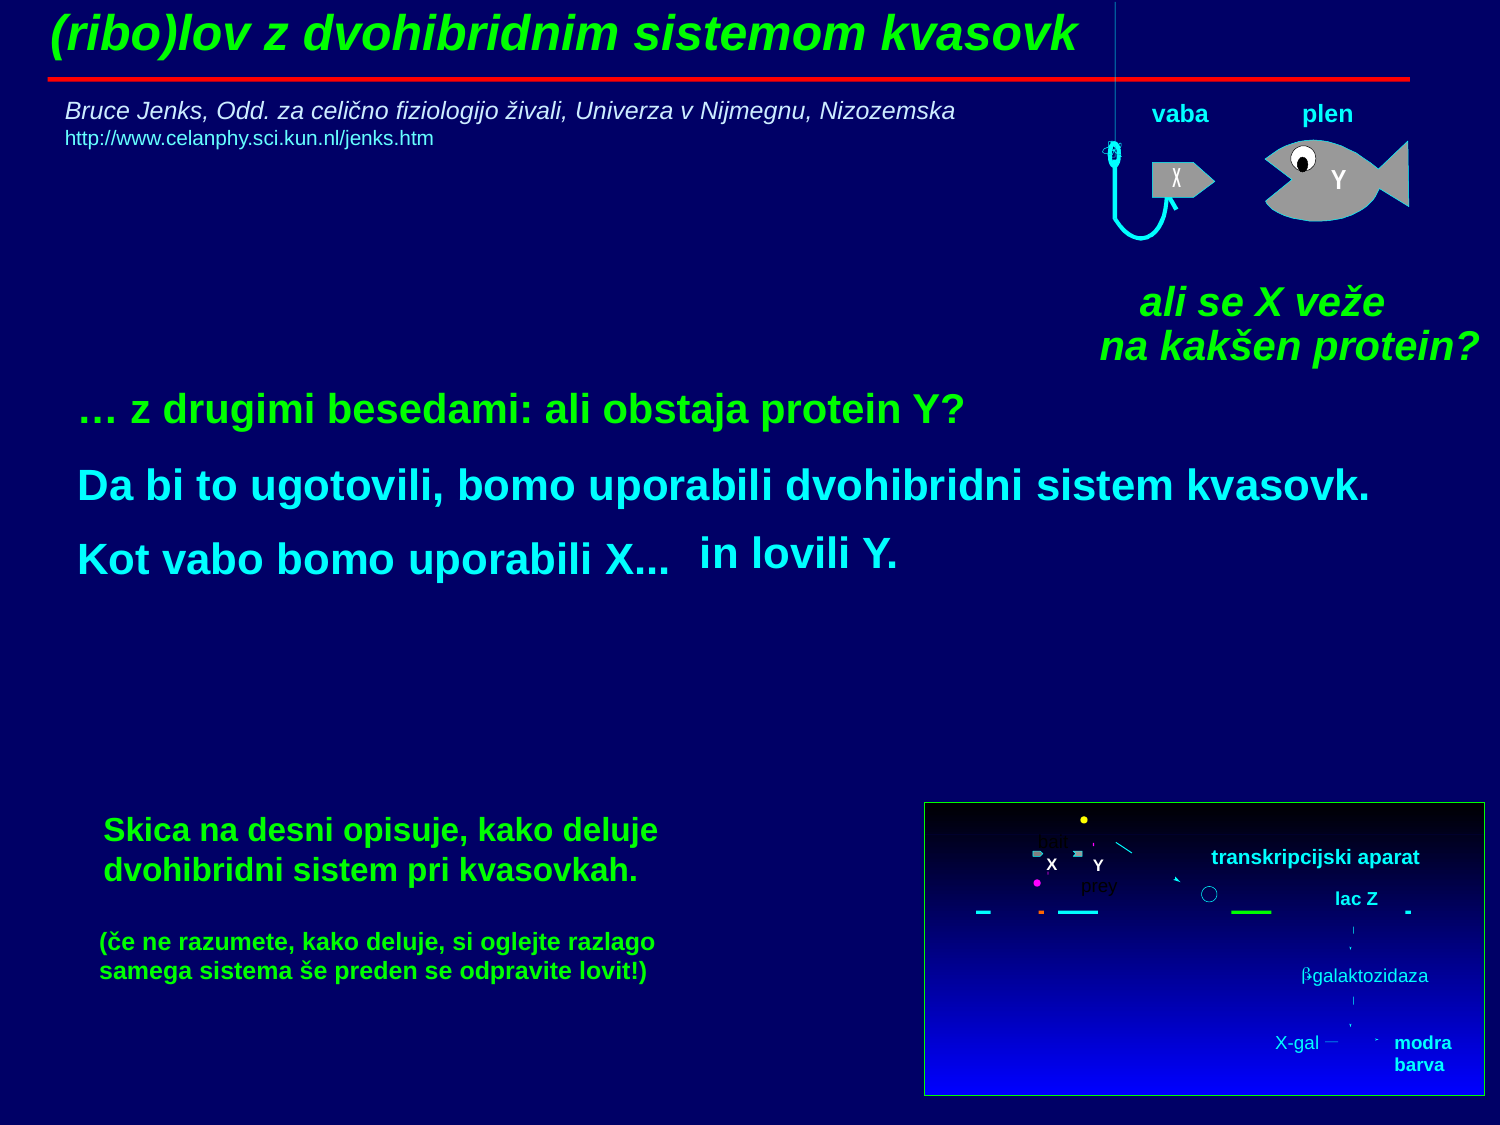

(ribo)lov z dvohibridnim sistemom kvasovk
Bruce Jenks, Odd. za celično fiziologijo živali, Univerza v Nijmegnu, Nizozemska
http://www.celanphy.sci.kun.nl/jenks.htm
vaba
plen
ali se X veže
na kakšen protein?
… z drugimi besedami: ali obstaja protein Y?
Da bi to ugotovili, bomo uporabili dvohibridni sistem kvasovk.
in lovili Y.
Kot vabo bomo uporabili X...
bait
transkripcijski aparat
X
Y
prey
lac Z
b
-galaktozidaza
X-gal
modra
barva
Skica na desni opisuje, kako deluje
dvohibridni sistem pri kvasovkah.
(če ne razumete, kako deluje, si oglejte razlago
samega sistema še preden se odpravite lovit!)